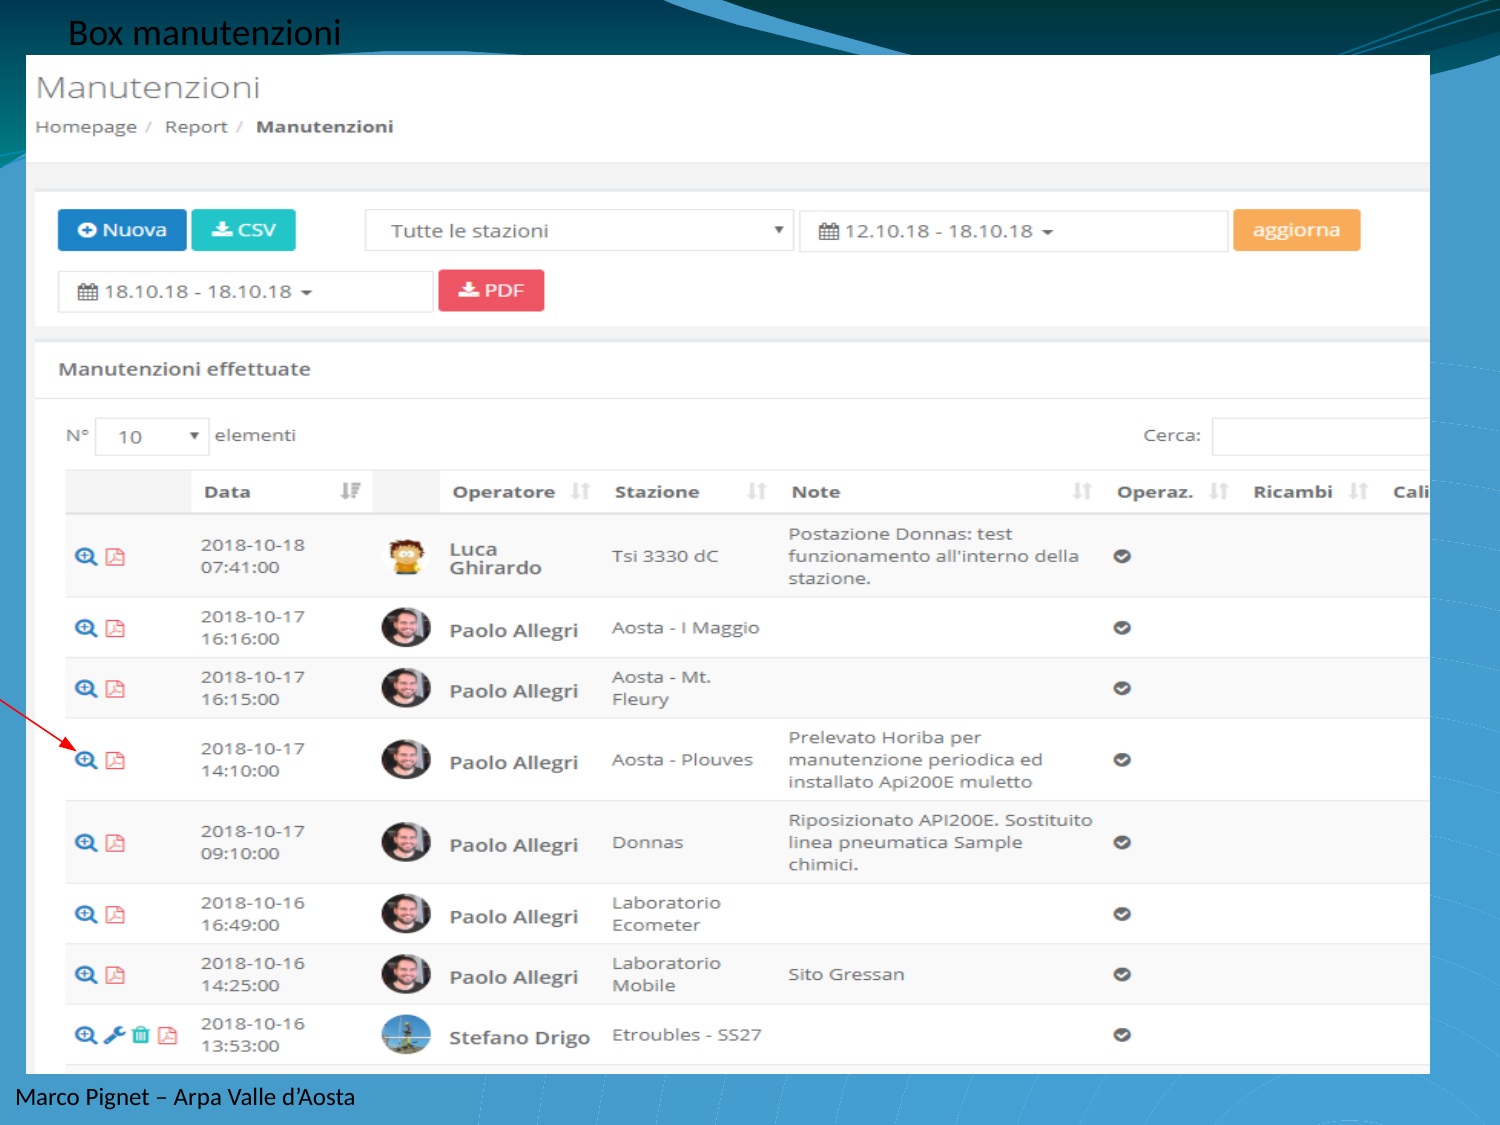

Box manutenzioni
Marco Pignet – Arpa Valle d’Aosta